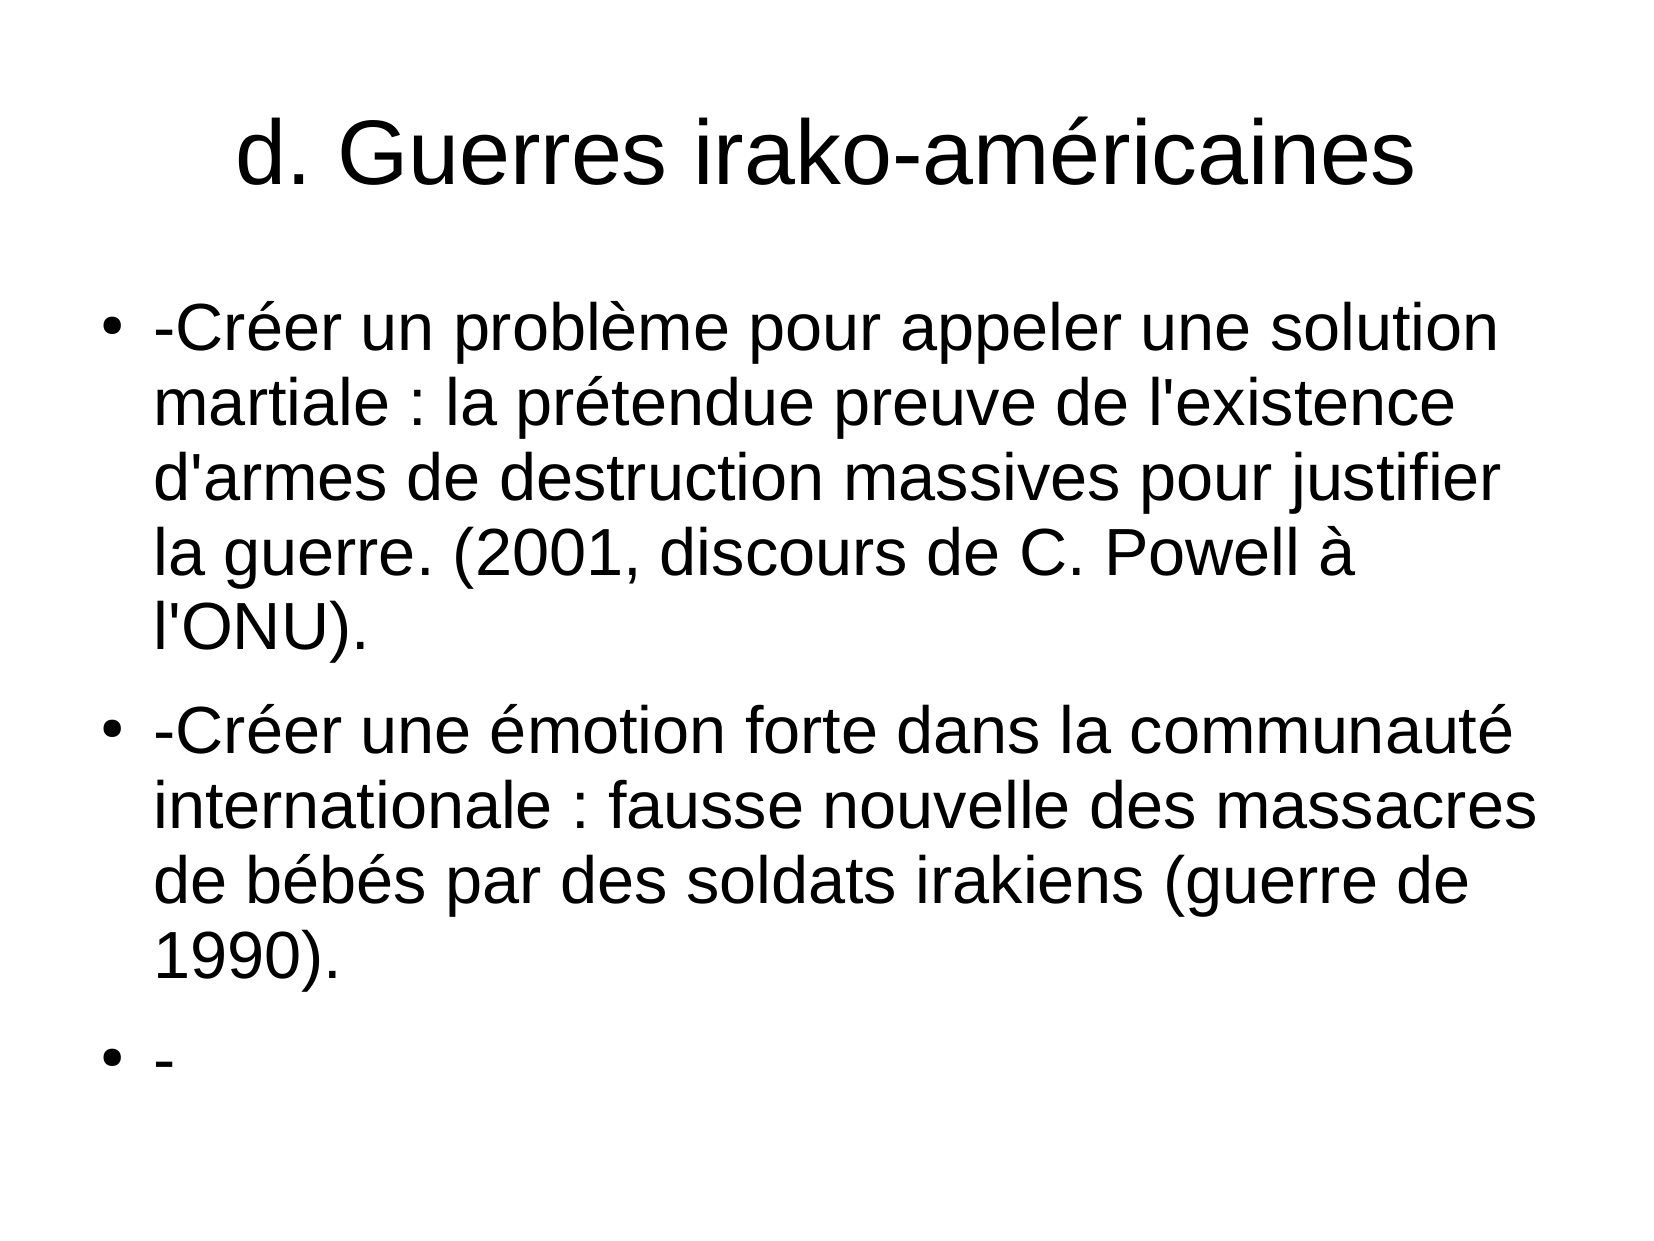

# d. Guerres irako-américaines
-Créer un problème pour appeler une solution martiale : la prétendue preuve de l'existence d'armes de destruction massives pour justifier la guerre. (2001, discours de C. Powell à l'ONU).
-Créer une émotion forte dans la communauté internationale : fausse nouvelle des massacres de bébés par des soldats irakiens (guerre de 1990).
-